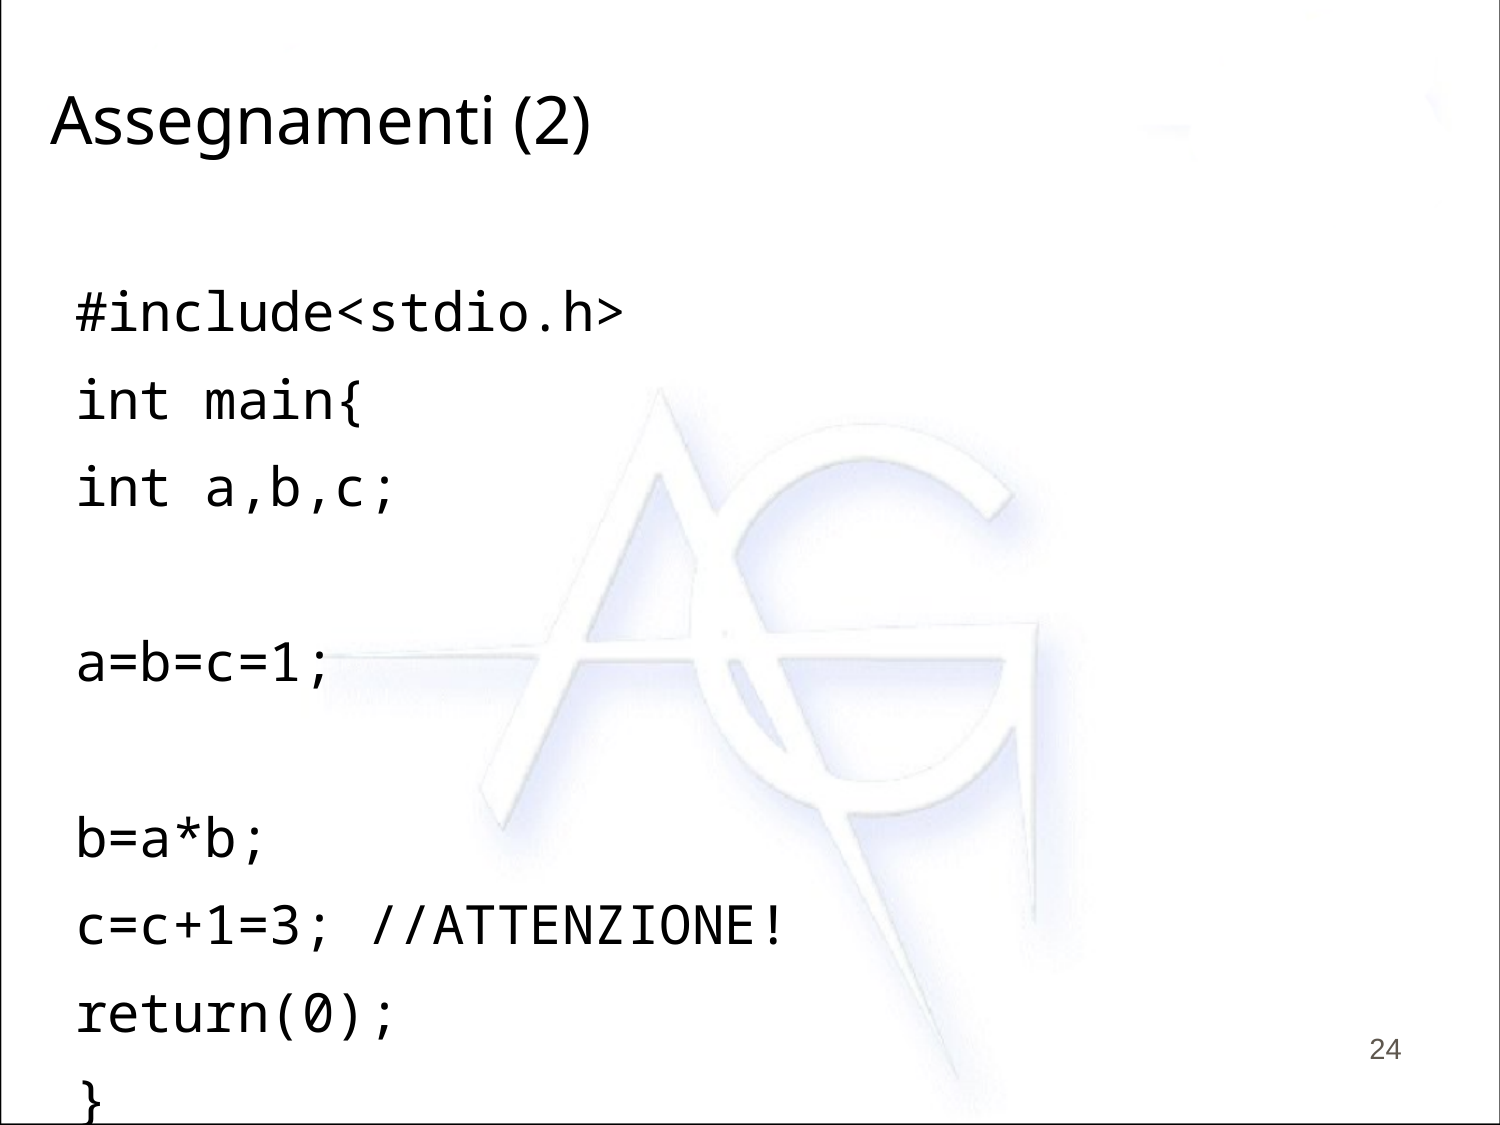

# Assegnamenti (2)
#include<stdio.h>
int main{
int a,b,c;
a=b=c=1;
b=a*b;
c=c+1=3; //ATTENZIONE!
return(0);
}
24